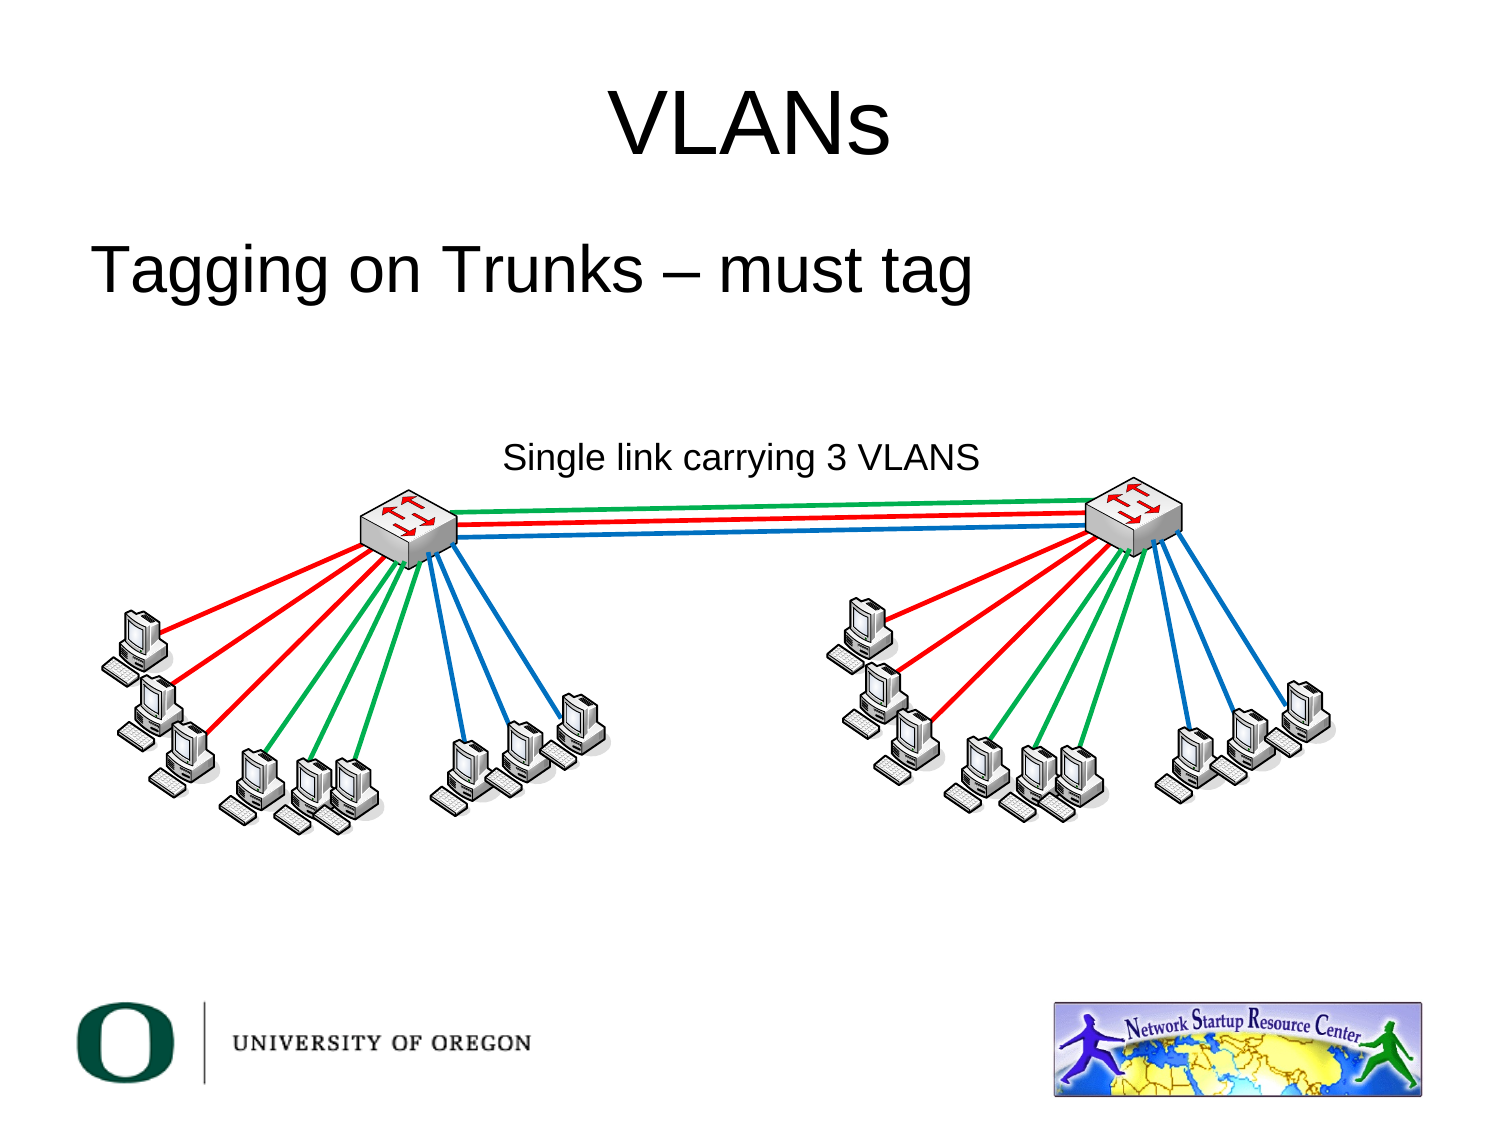

# VLANs
Tagging on Trunks – must tag
Single link carrying 3 VLANS